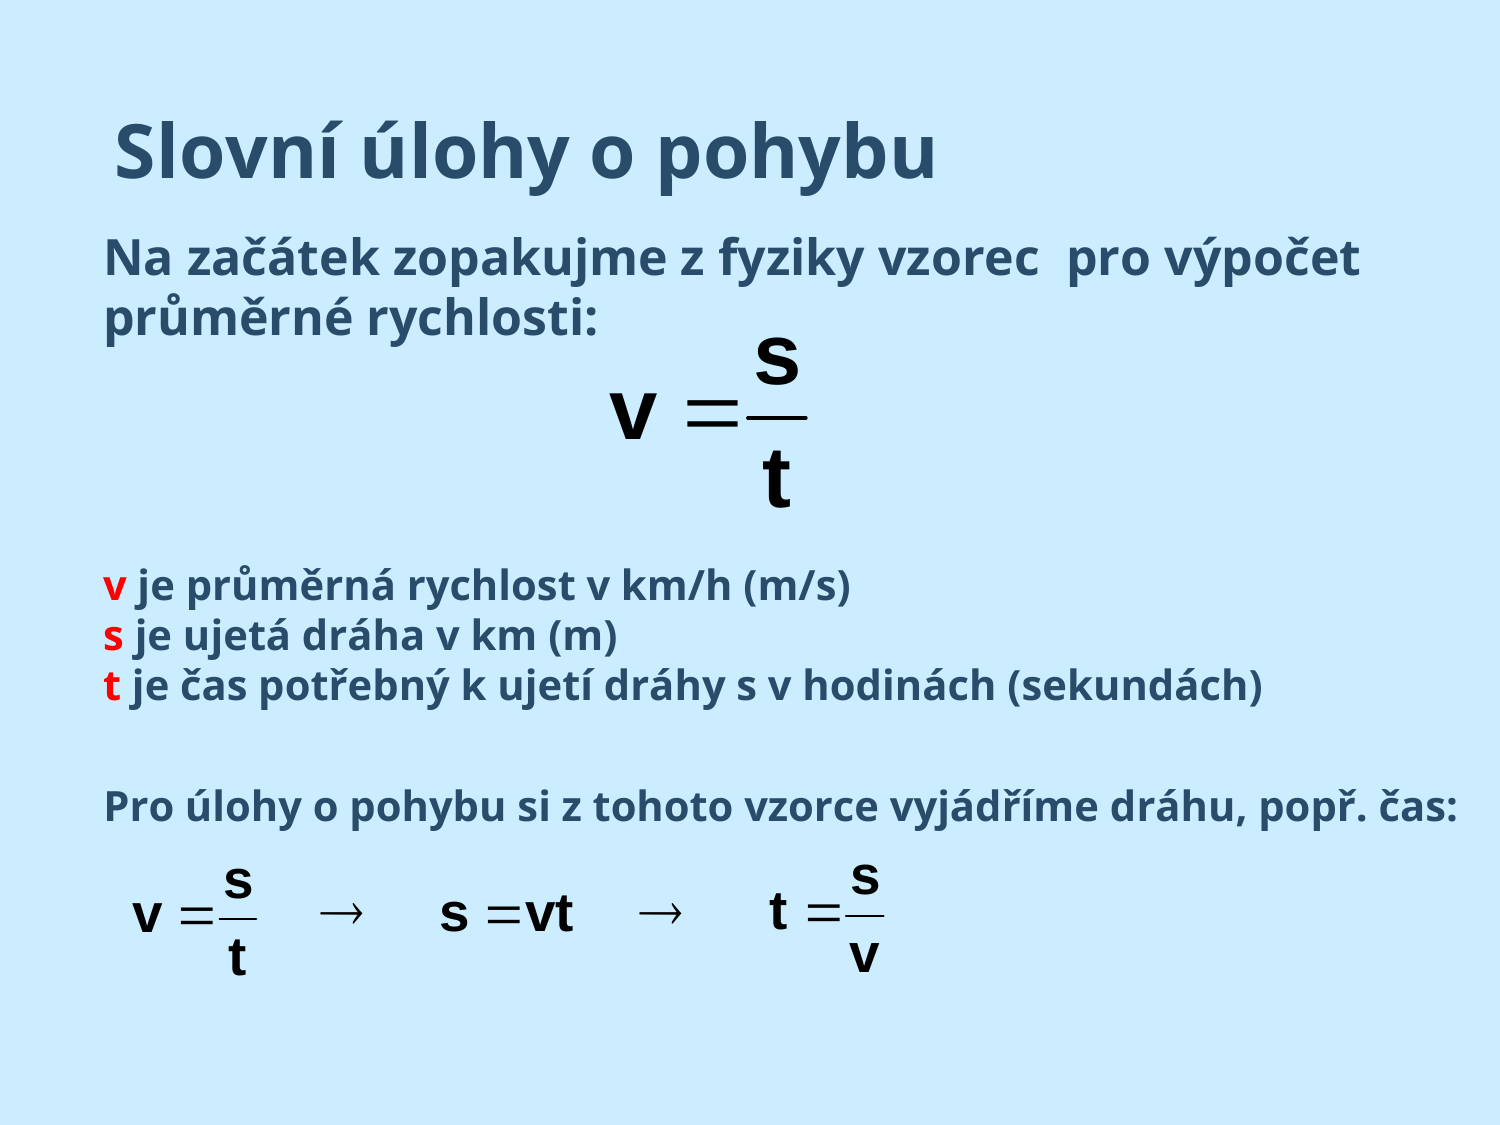

Slovní úlohy o pohybu
Na začátek zopakujme z fyziky vzorec pro výpočet průměrné rychlosti:
v je průměrná rychlost v km/h (m/s)
s je ujetá dráha v km (m)
t je čas potřebný k ujetí dráhy s v hodinách (sekundách)
Pro úlohy o pohybu si z tohoto vzorce vyjádříme dráhu, popř. čas: